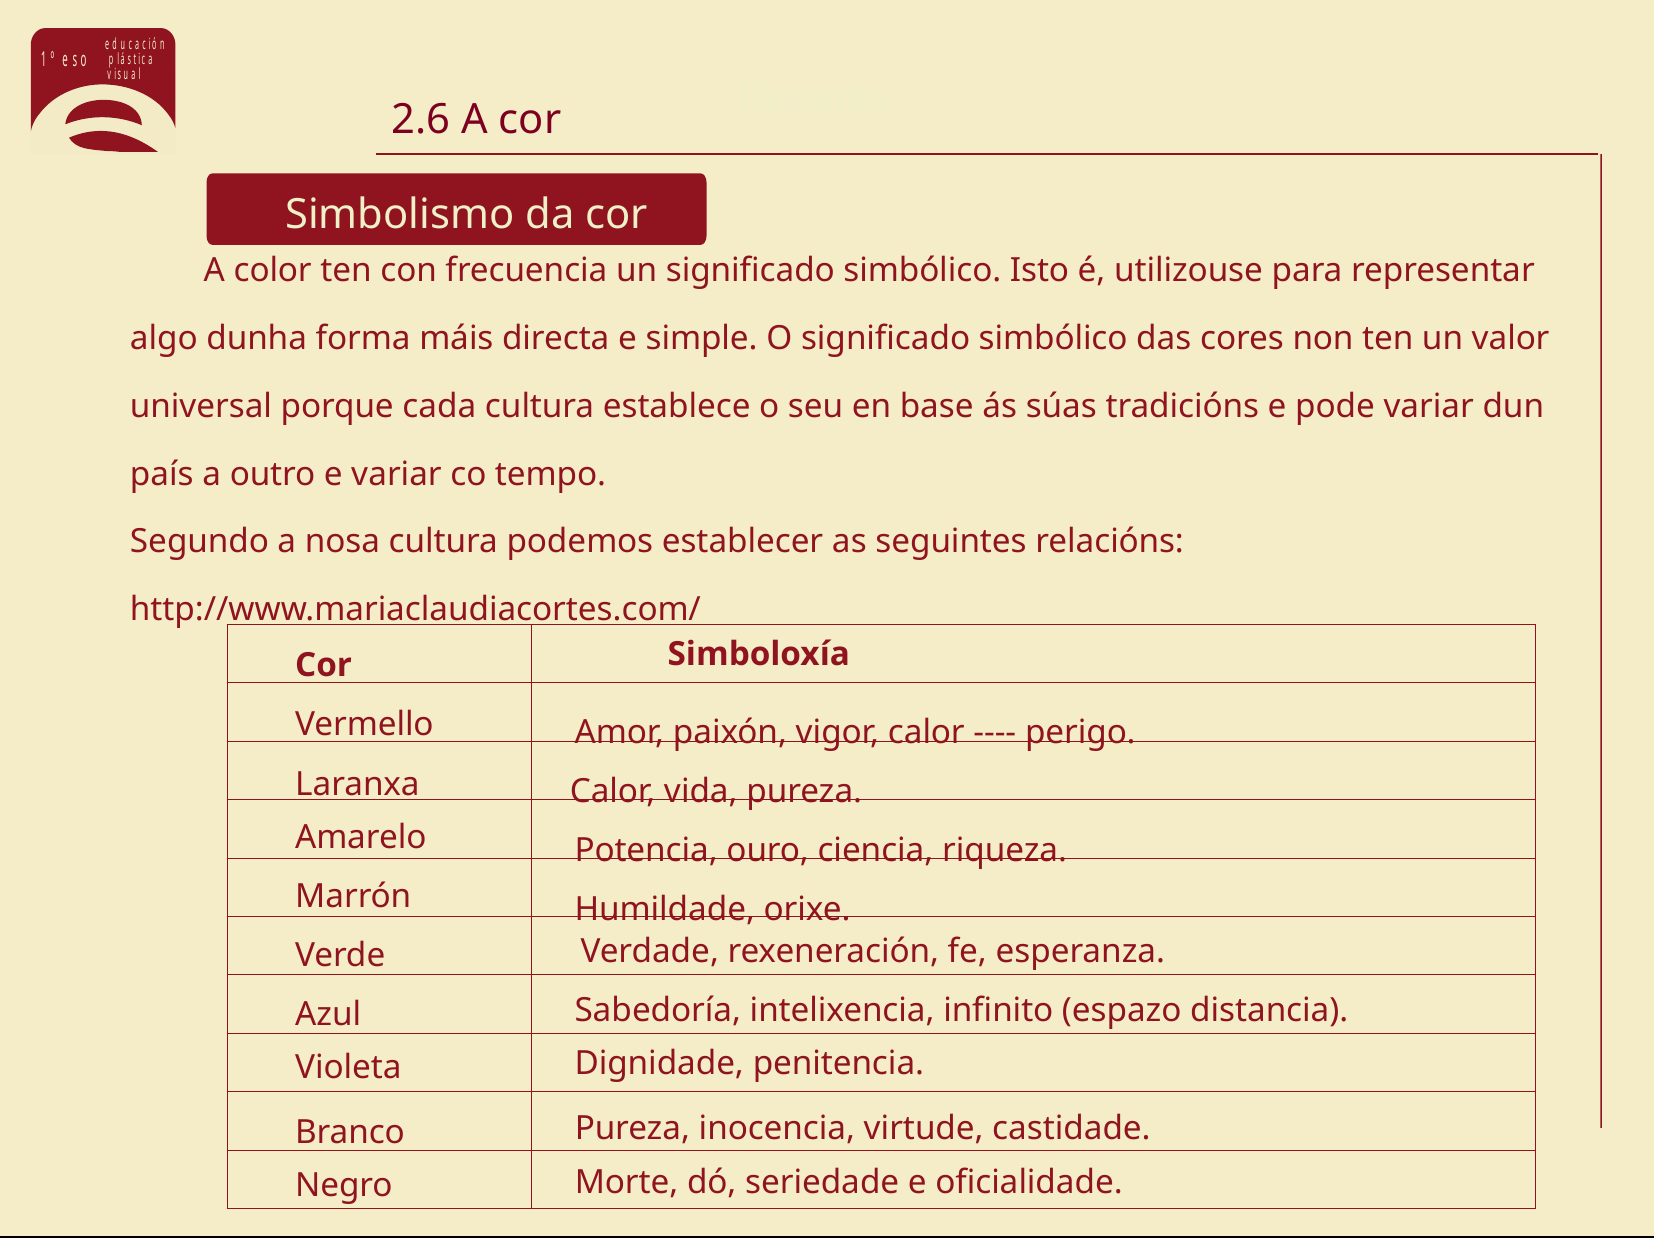

Elemento
2.6 A cor
Simbolismo da cor
	A color ten con frecuencia un significado simbólico. Isto é, utilizouse para representar algo dunha forma máis directa e simple. O significado simbólico das cores non ten un valor universal porque cada cultura establece o seu en base ás súas tradicións e pode variar dun país a outro e variar co tempo.
Segundo a nosa cultura podemos establecer as seguintes relacións:
http://www.mariaclaudiacortes.com/
#
Cor
| | |
| --- | --- |
| | |
| | |
| | |
| | |
| | |
| | |
| | |
| | |
| | |
Simboloxía
Amor, paixón, vigor, calor ---- perigo.
Vermello
 Calor, vida, pureza.
Laranxa
Potencia, ouro, ciencia, riqueza.
Amarelo
Humildade, orixe.
Marrón
Verdade, rexeneración, fe, esperanza.
Verde
Sabedoría, intelixencia, infinito (espazo distancia).
Azul
Dignidade, penitencia.
Violeta
Pureza, inocencia, virtude, castidade.
Branco
Negro
Morte, dó, seriedade e oficialidade.